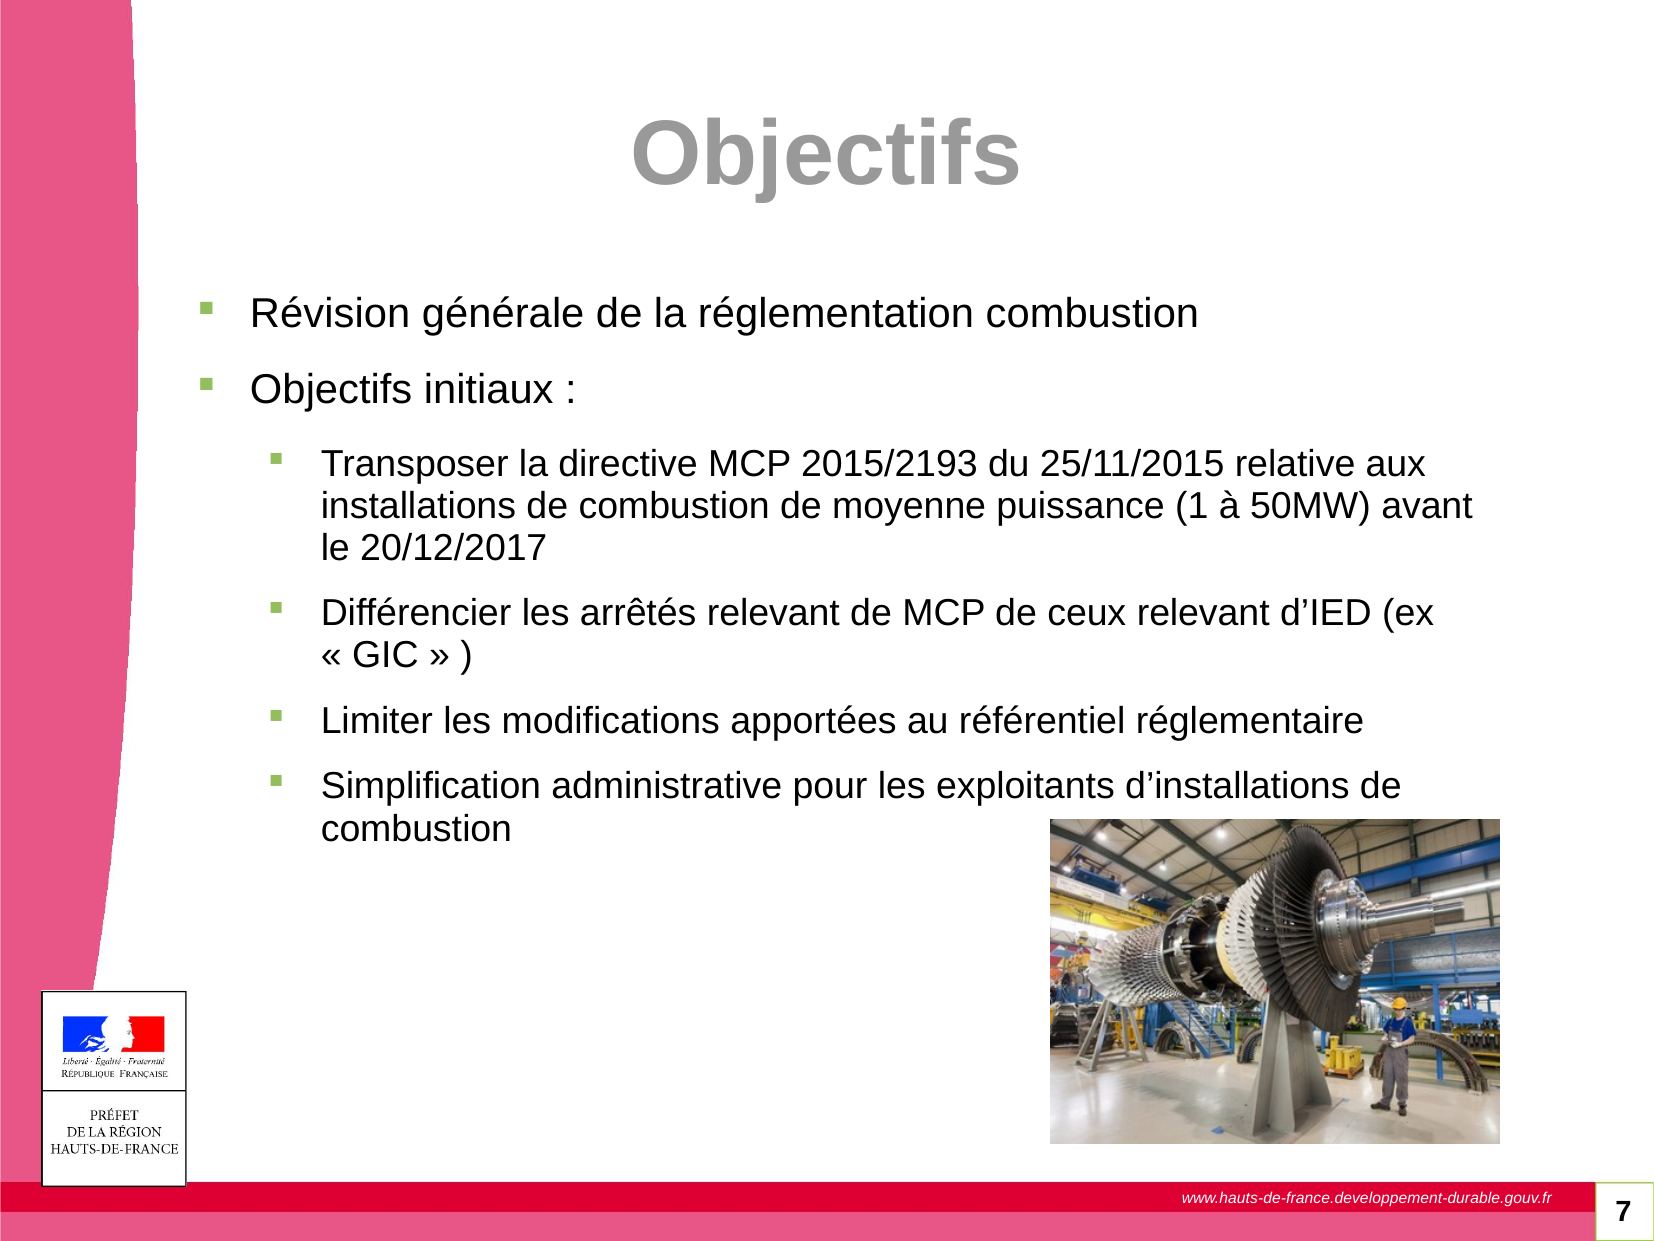

# Objectifs
Révision générale de la réglementation combustion
Objectifs initiaux :
Transposer la directive MCP 2015/2193 du 25/11/2015 relative aux installations de combustion de moyenne puissance (1 à 50MW) avant le 20/12/2017
Différencier les arrêtés relevant de MCP de ceux relevant d’IED (ex « GIC » )
Limiter les modifications apportées au référentiel réglementaire
Simplification administrative pour les exploitants d’installations de combustion
7